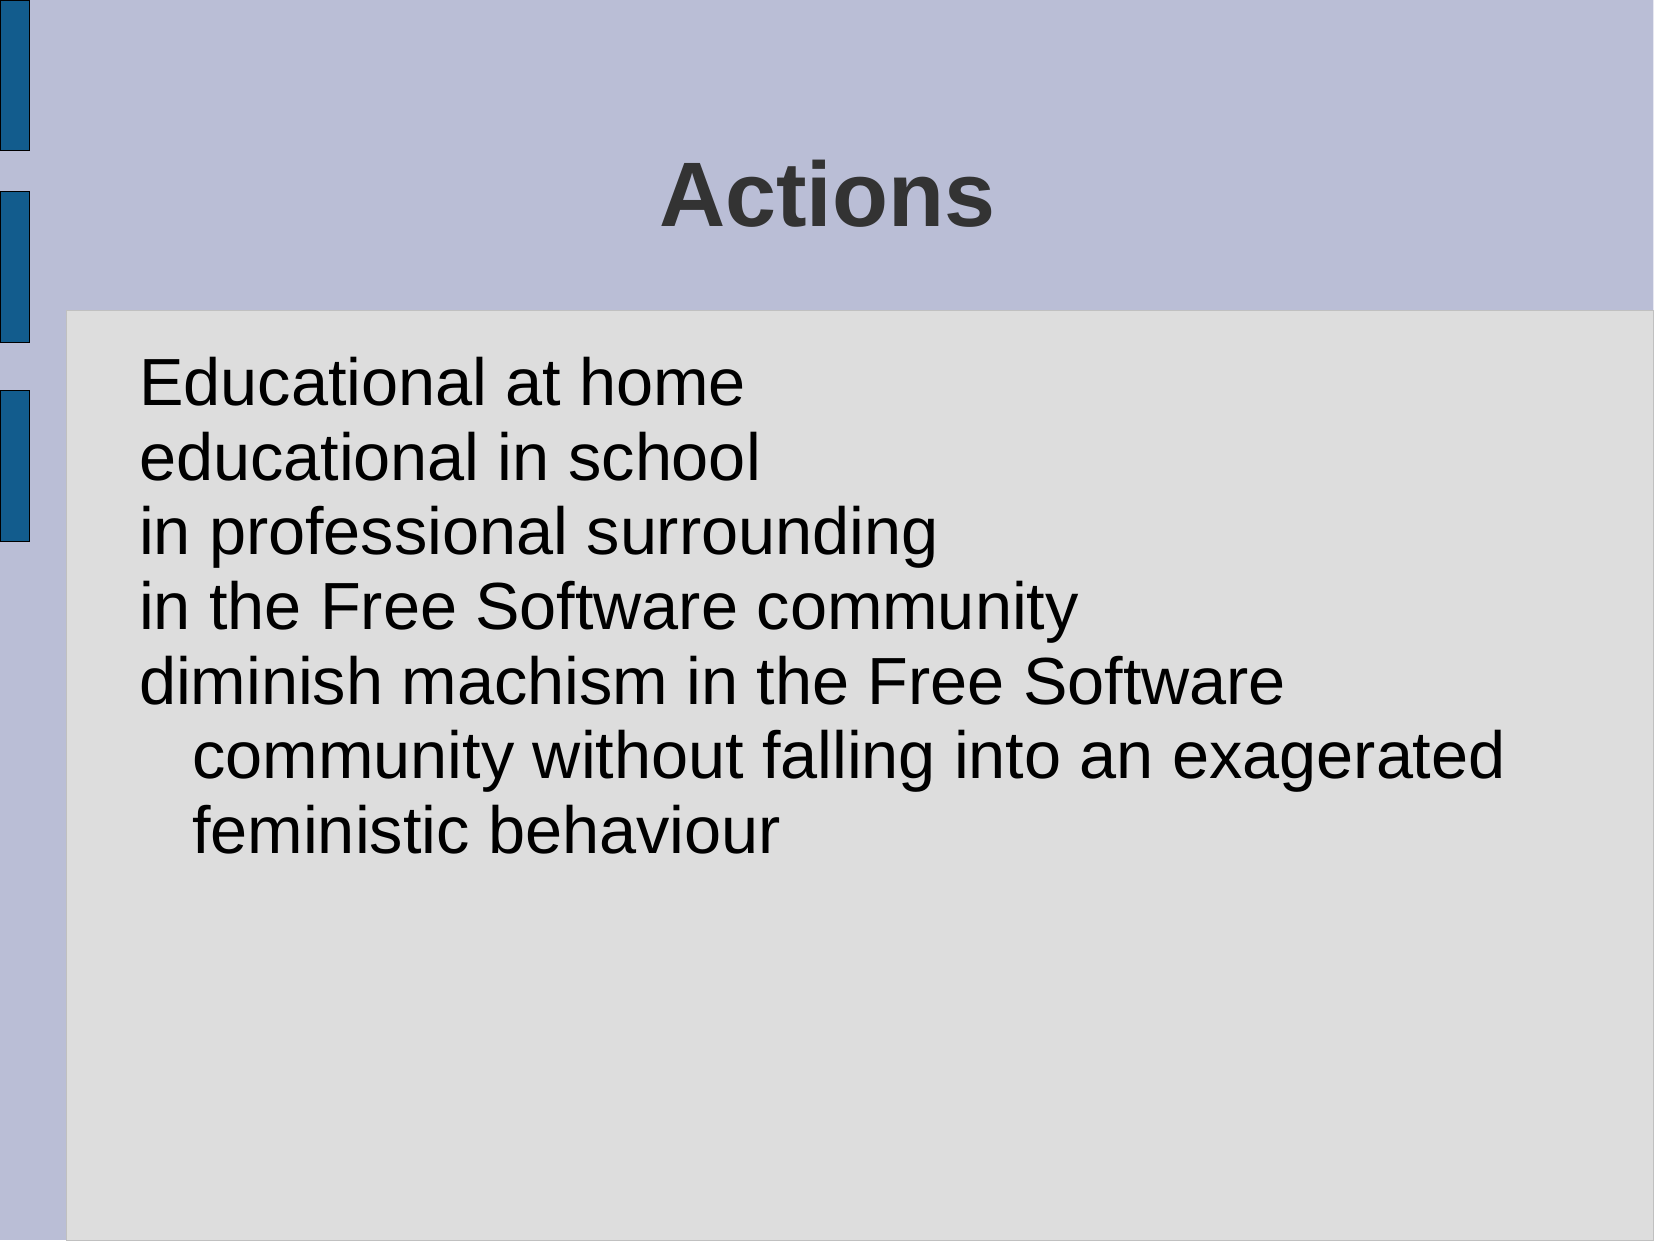

# Actions
Educational at home
educational in school
in professional surrounding
in the Free Software community
diminish machism in the Free Software community without falling into an exagerated feministic behaviour